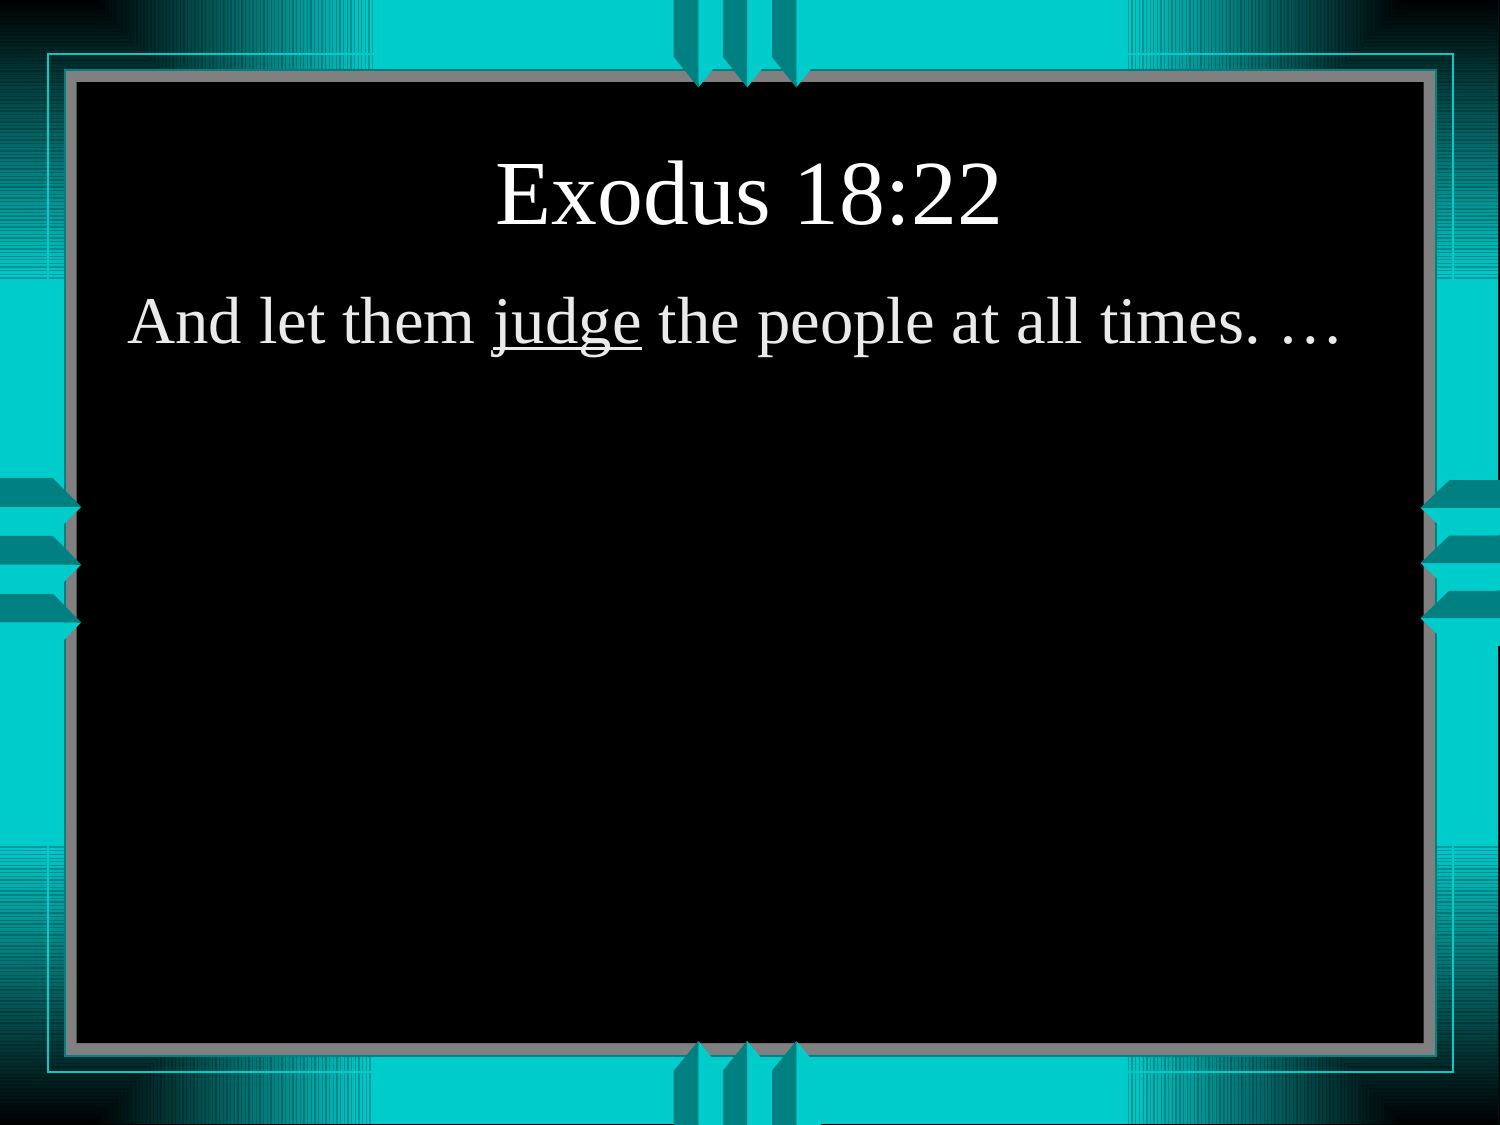

# Exodus 18:22
And let them judge the people at all times. …